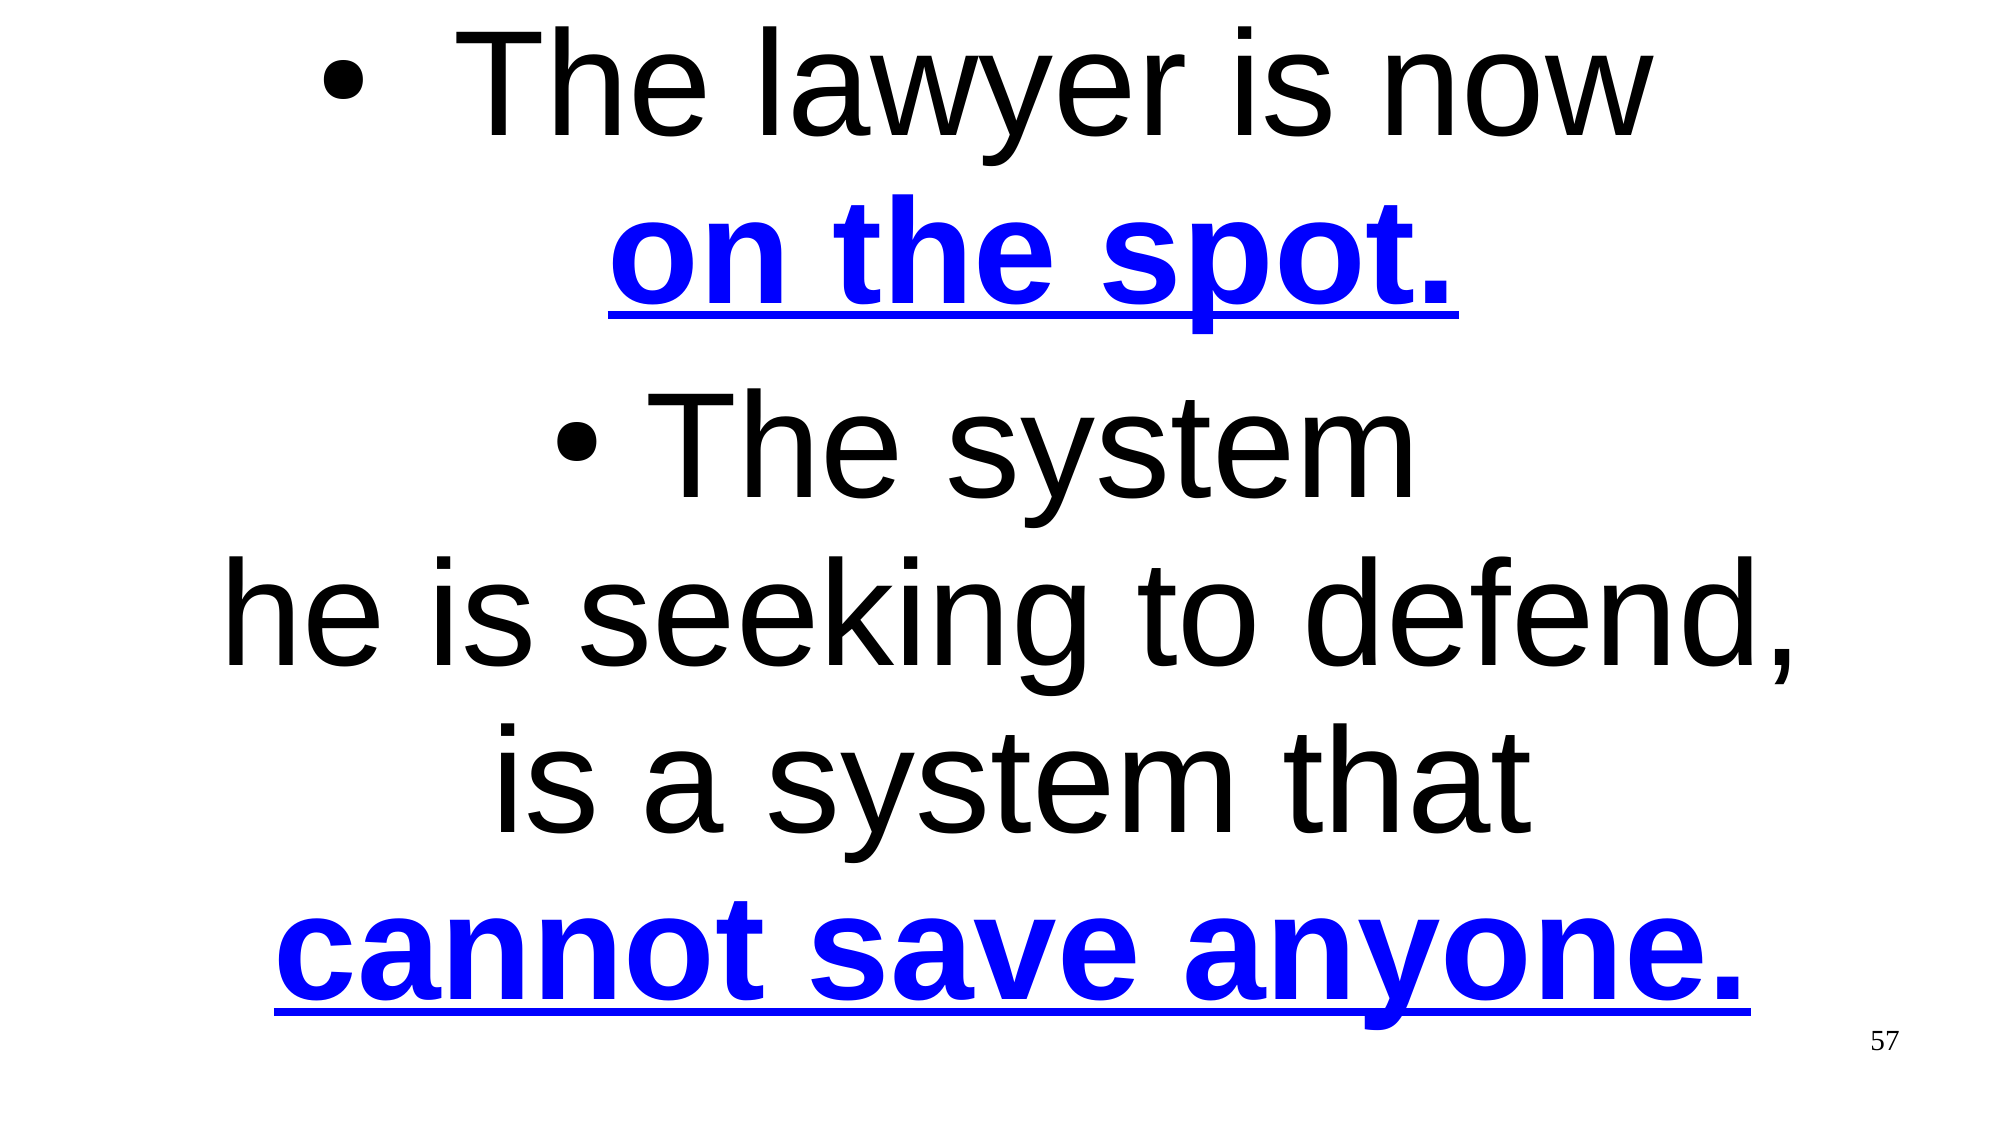

# The lawyer is now on the spot.
 The system
he is seeking to defend,
is a system that
cannot save anyone.
57